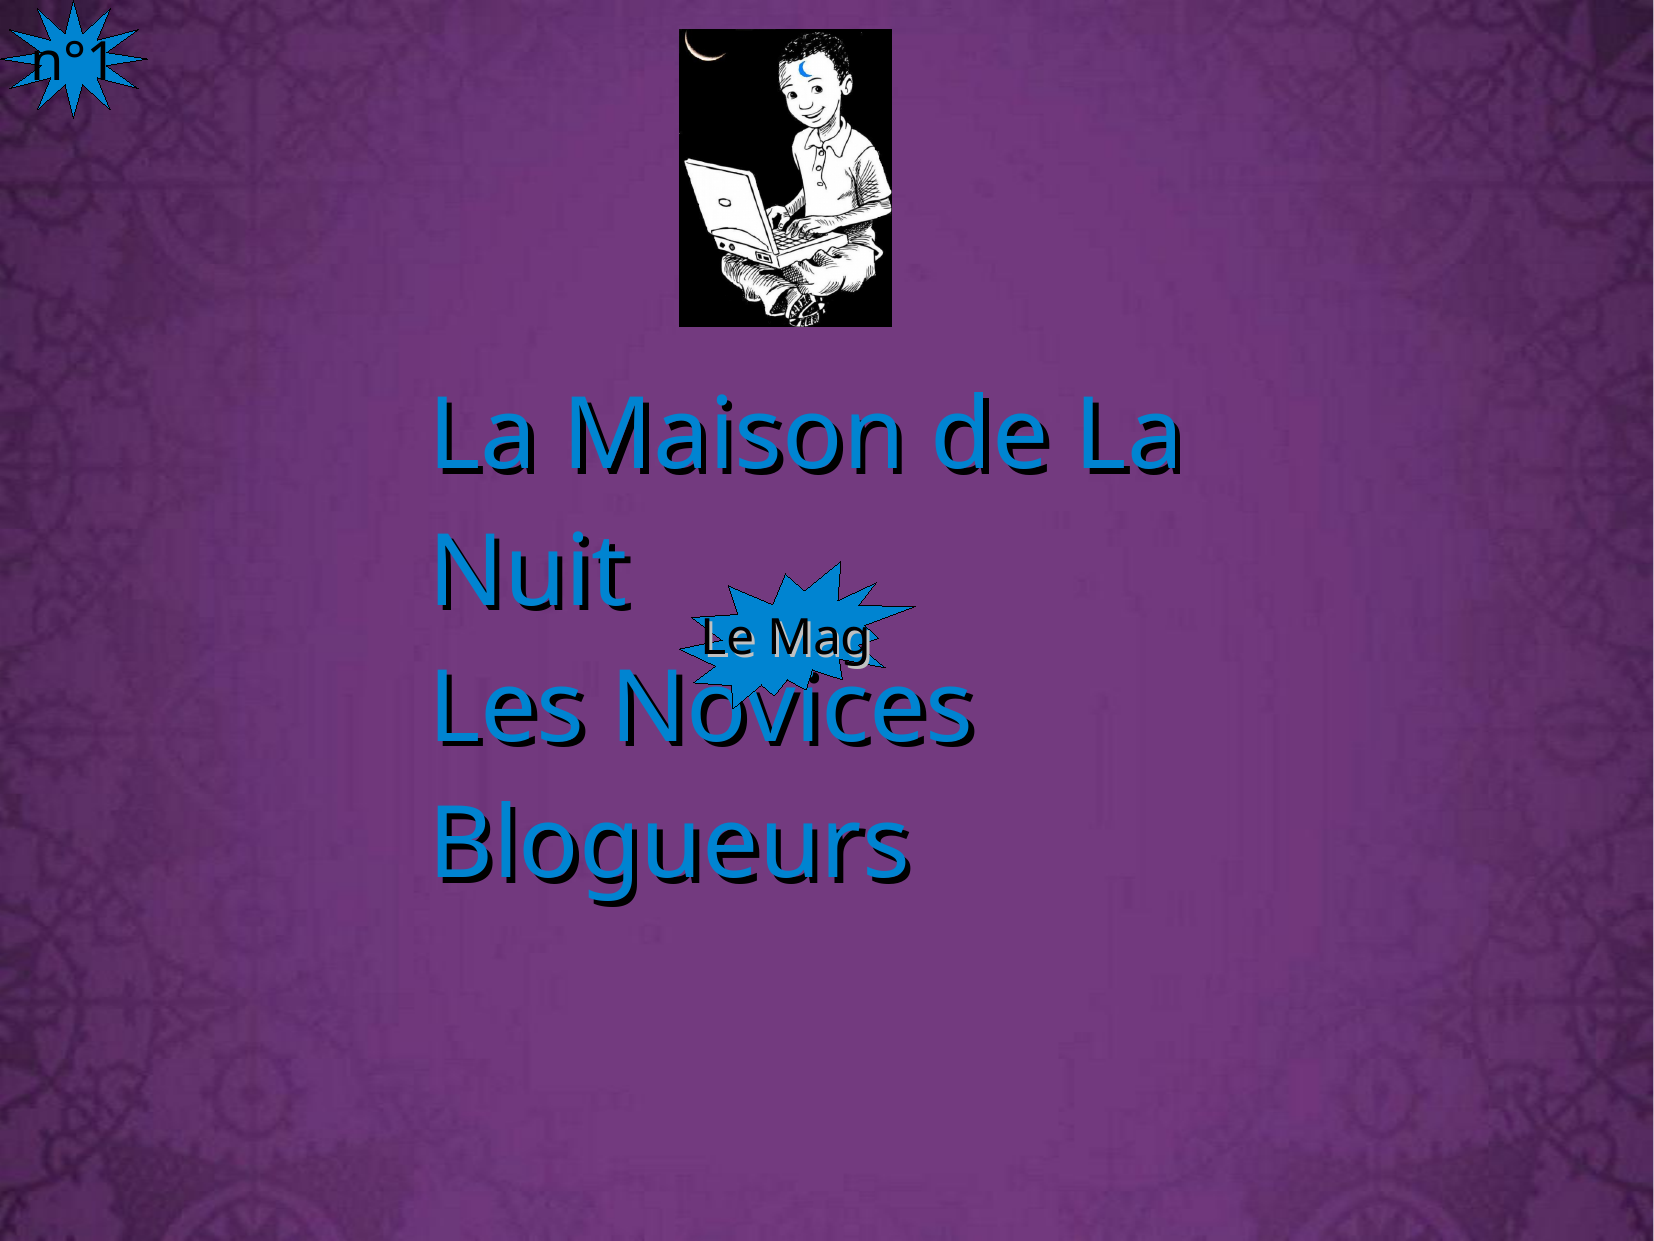

n°1
La Maison de La Nuit
Les Novices Blogueurs
Le Mag